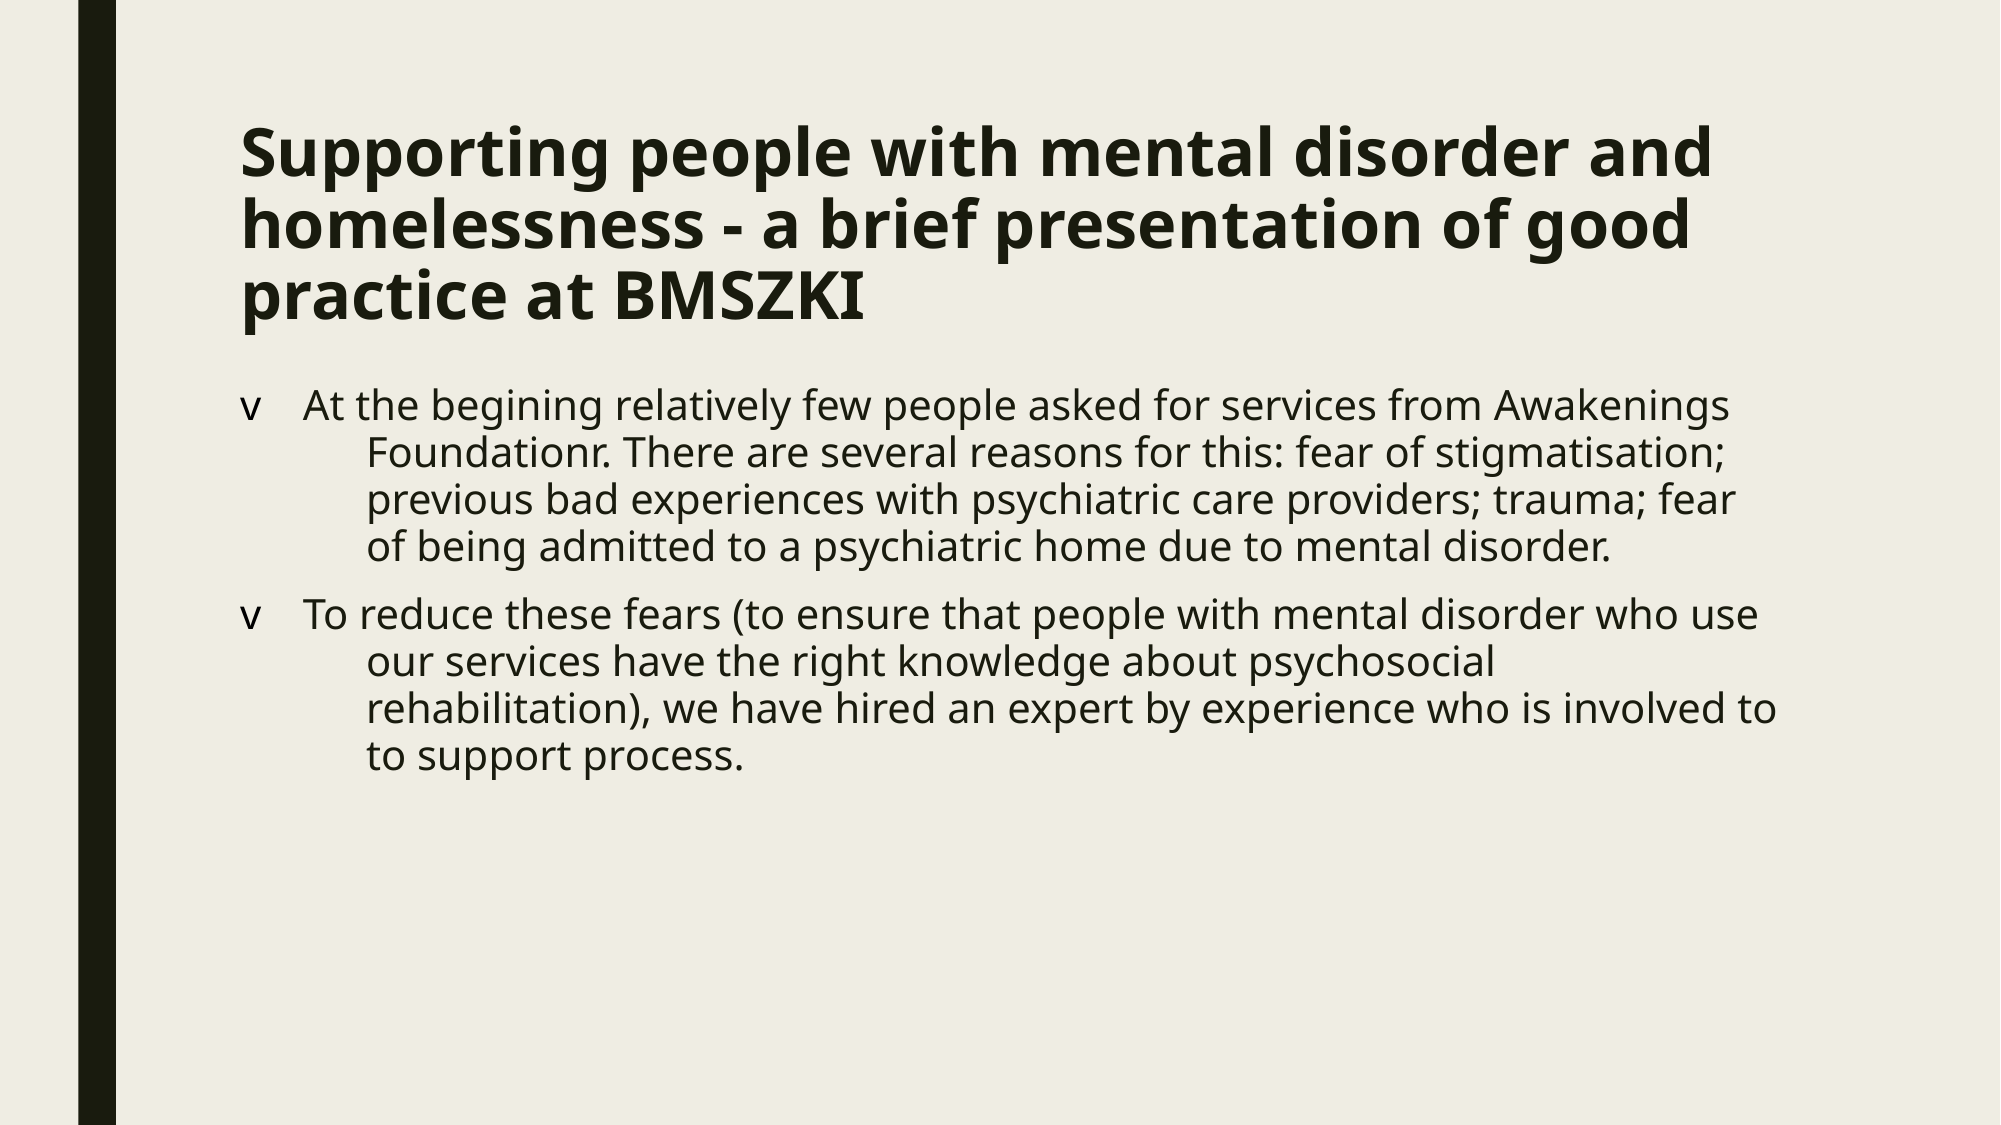

# Supporting people with mental disorder and homelessness - a brief presentation of good practice at BMSZKI
At the begining relatively few people asked for services from Awakenings Foundationr. There are several reasons for this: fear of stigmatisation; previous bad experiences with psychiatric care providers; trauma; fear of being admitted to a psychiatric home due to mental disorder.
To reduce these fears (to ensure that people with mental disorder who use our services have the right knowledge about psychosocial rehabilitation), we have hired an expert by experience who is involved to to support process.